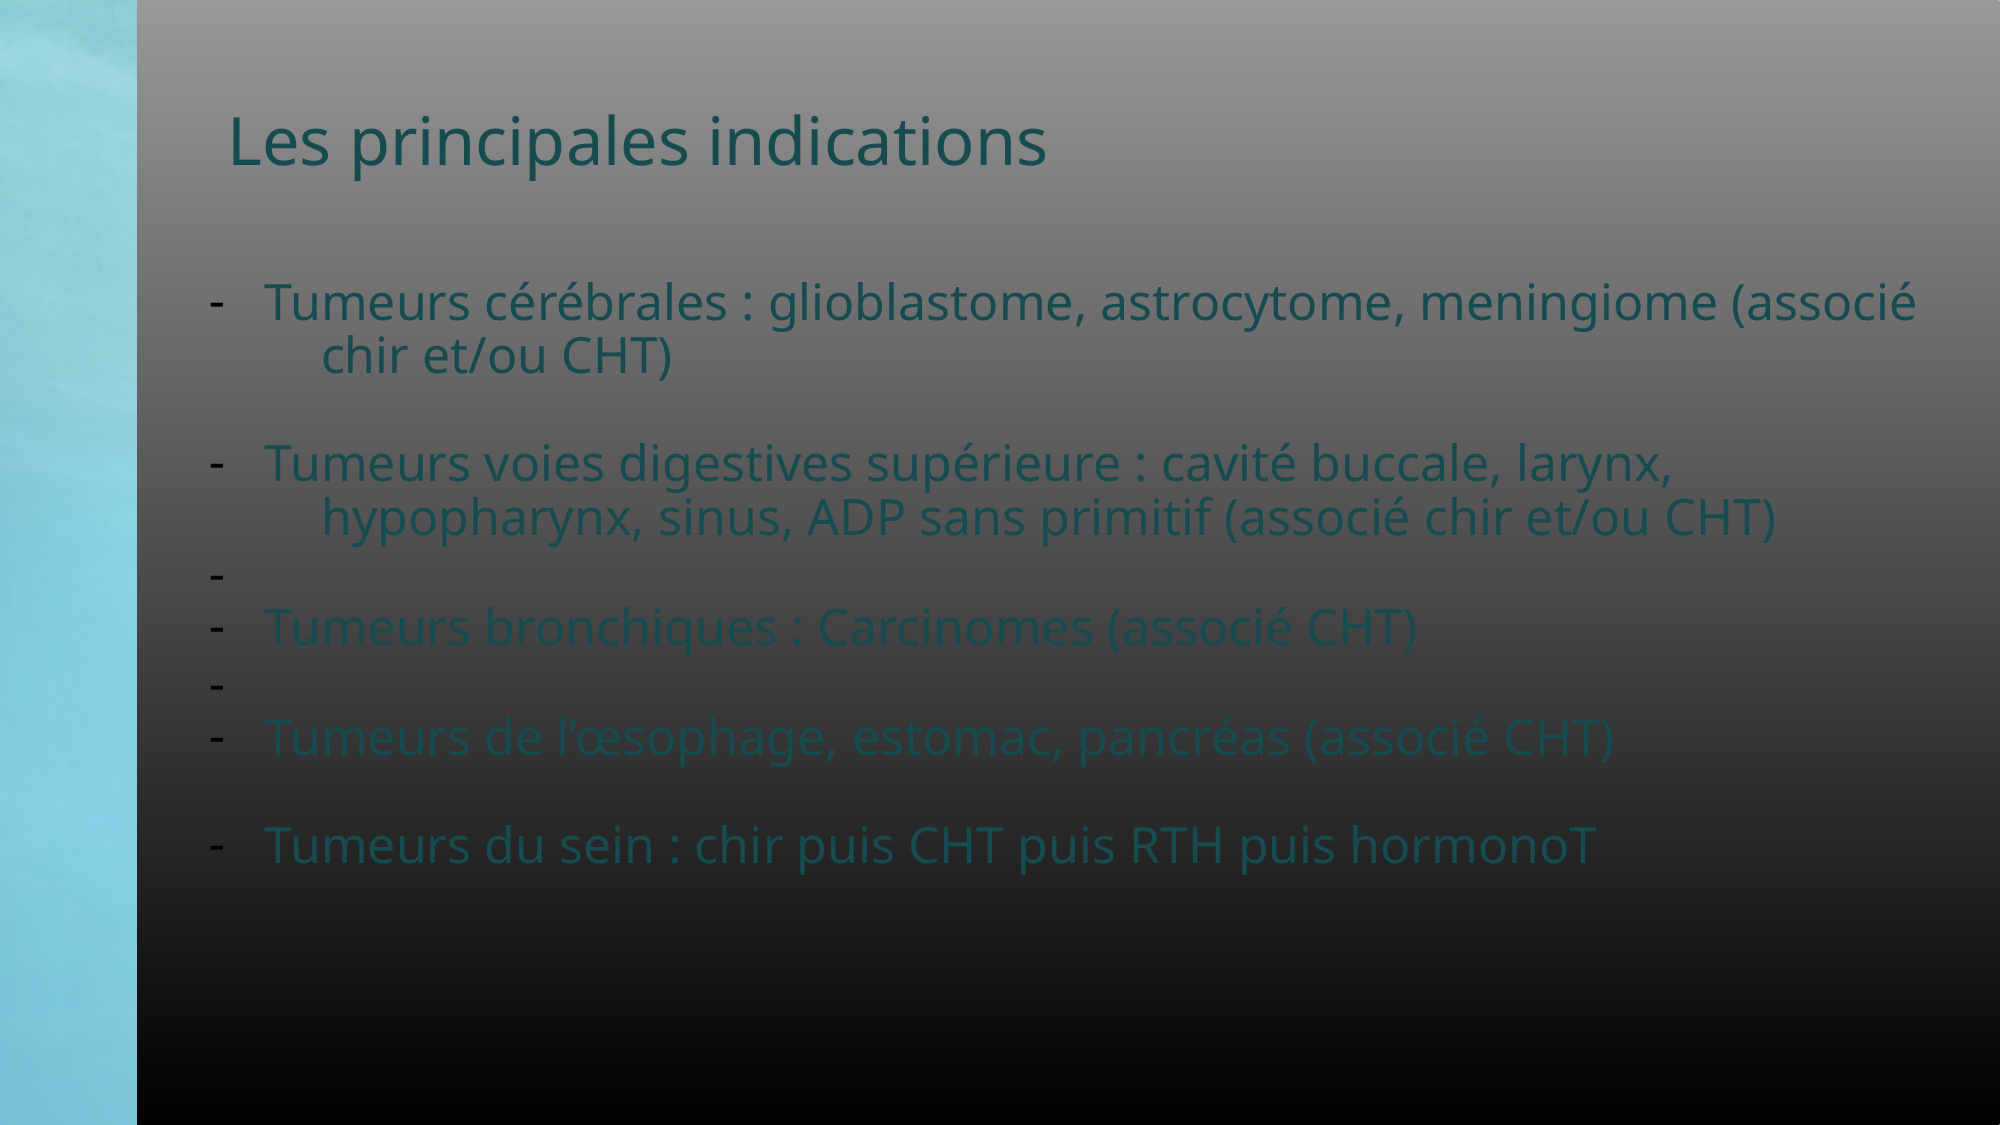

# Les principales indications
Tumeurs cérébrales : glioblastome, astrocytome, meningiome (associé chir et/ou CHT)
Tumeurs voies digestives supérieure : cavité buccale, larynx, hypopharynx, sinus, ADP sans primitif (associé chir et/ou CHT)
Tumeurs bronchiques : Carcinomes (associé CHT)
Tumeurs de l’œsophage, estomac, pancréas (associé CHT)
Tumeurs du sein : chir puis CHT puis RTH puis hormonoT